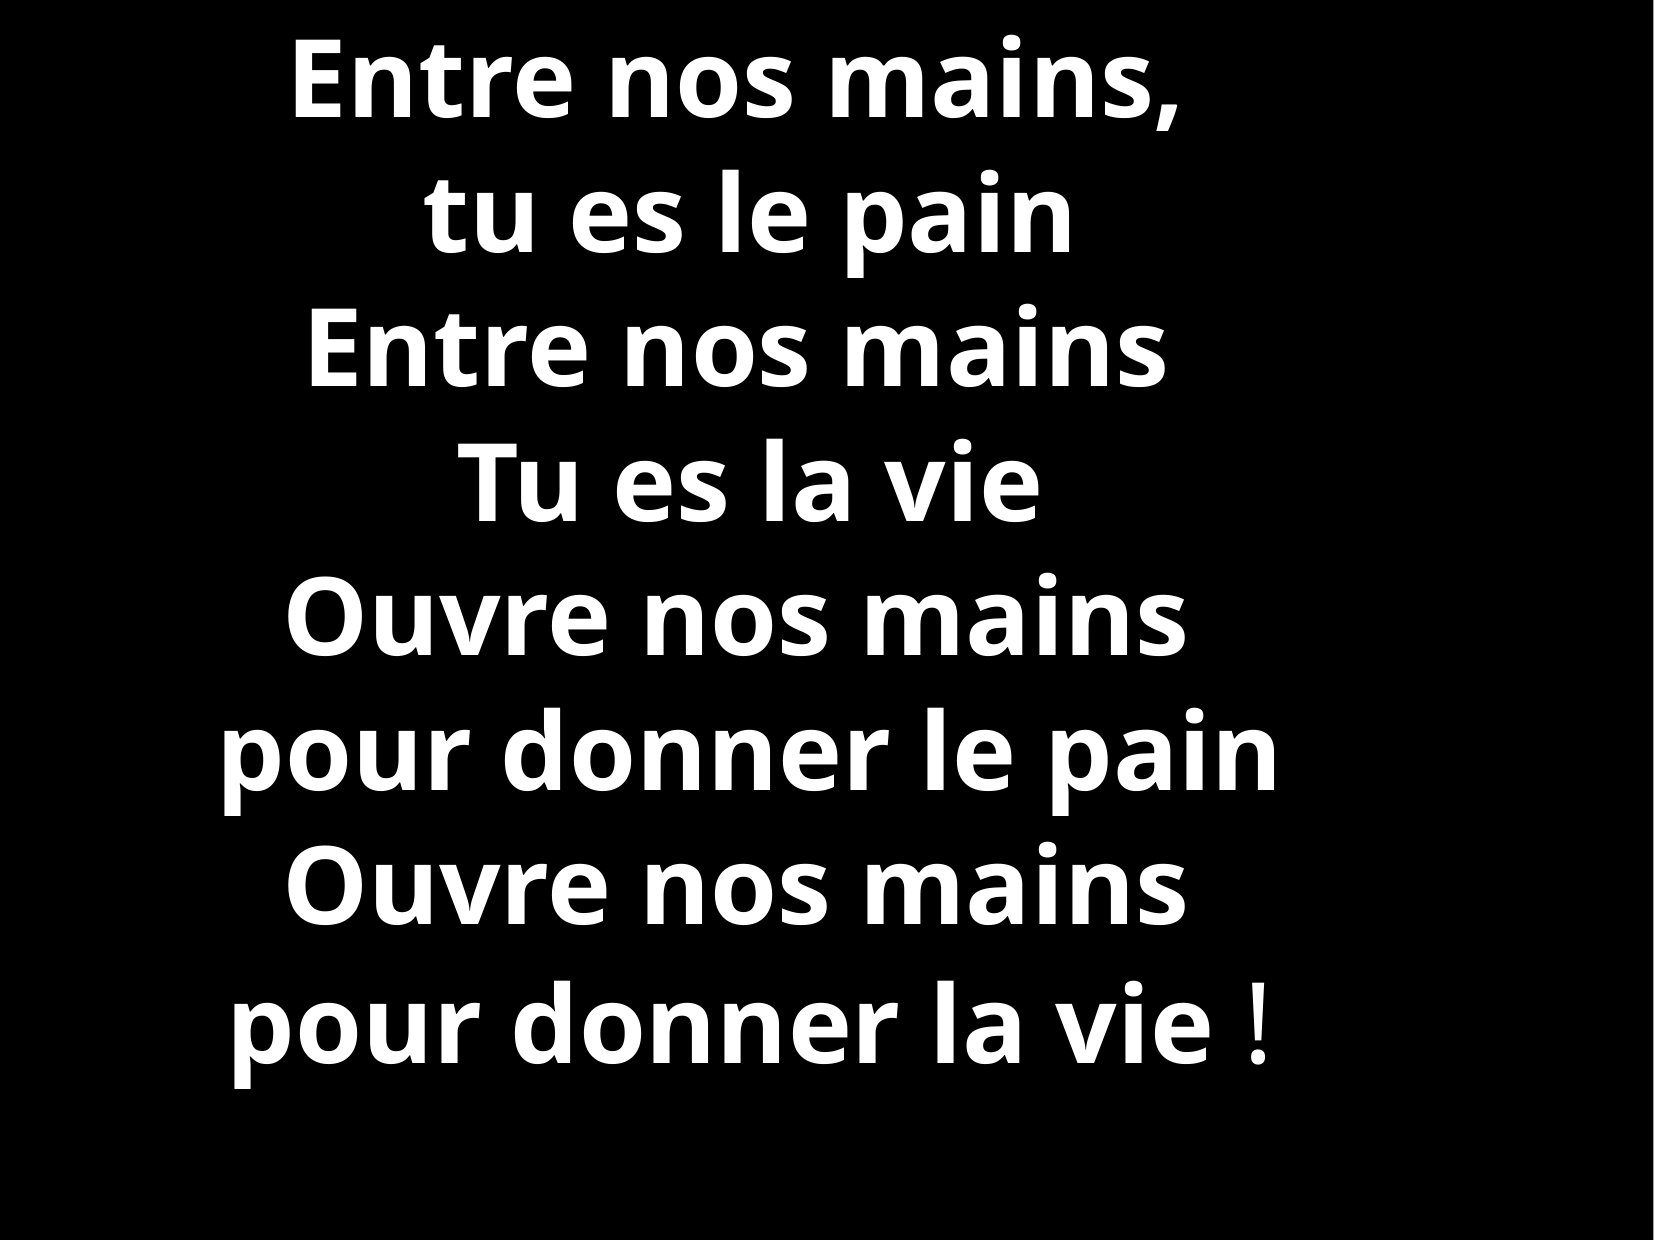

# Entre nos mains,
tu es le pain
Entre nos mains
Tu es la vie
Ouvre nos mains
pour donner le pain
Ouvre nos mains
pour donner la vie !